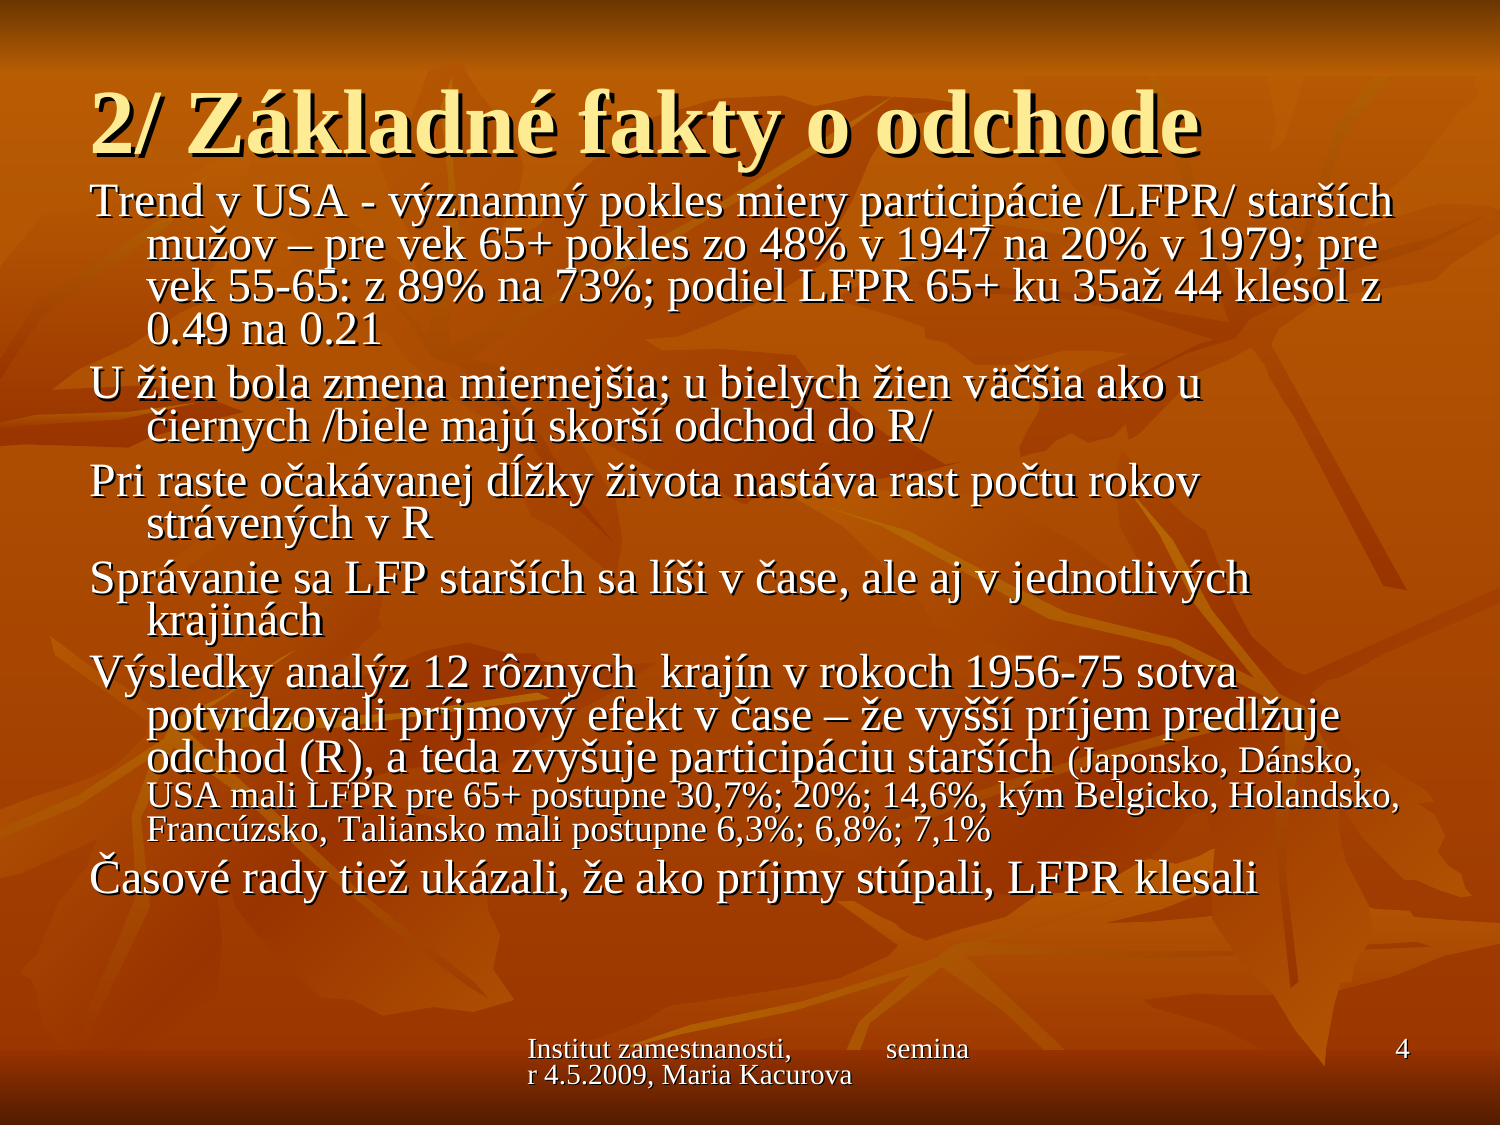

# 2/ Základné fakty o odchode
Trend v USA - významný pokles miery participácie /LFPR/ starších mužov – pre vek 65+ pokles zo 48% v 1947 na 20% v 1979; pre vek 55-65: z 89% na 73%; podiel LFPR 65+ ku 35až 44 klesol z 0.49 na 0.21
U žien bola zmena miernejšia; u bielych žien väčšia ako u čiernych /biele majú skorší odchod do R/
Pri raste očakávanej dĺžky života nastáva rast počtu rokov strávených v R
Správanie sa LFP starších sa líši v čase, ale aj v jednotlivých krajinách
Výsledky analýz 12 rôznych krajín v rokoch 1956-75 sotva potvrdzovali príjmový efekt v čase – že vyšší príjem predlžuje odchod (R), a teda zvyšuje participáciu starších (Japonsko, Dánsko, USA mali LFPR pre 65+ postupne 30,7%; 20%; 14,6%, kým Belgicko, Holandsko, Francúzsko, Taliansko mali postupne 6,3%; 6,8%; 7,1%
Časové rady tiež ukázali, že ako príjmy stúpali, LFPR klesali
Institut zamestnanosti, seminar 4.5.2009, Maria Kacurova
4